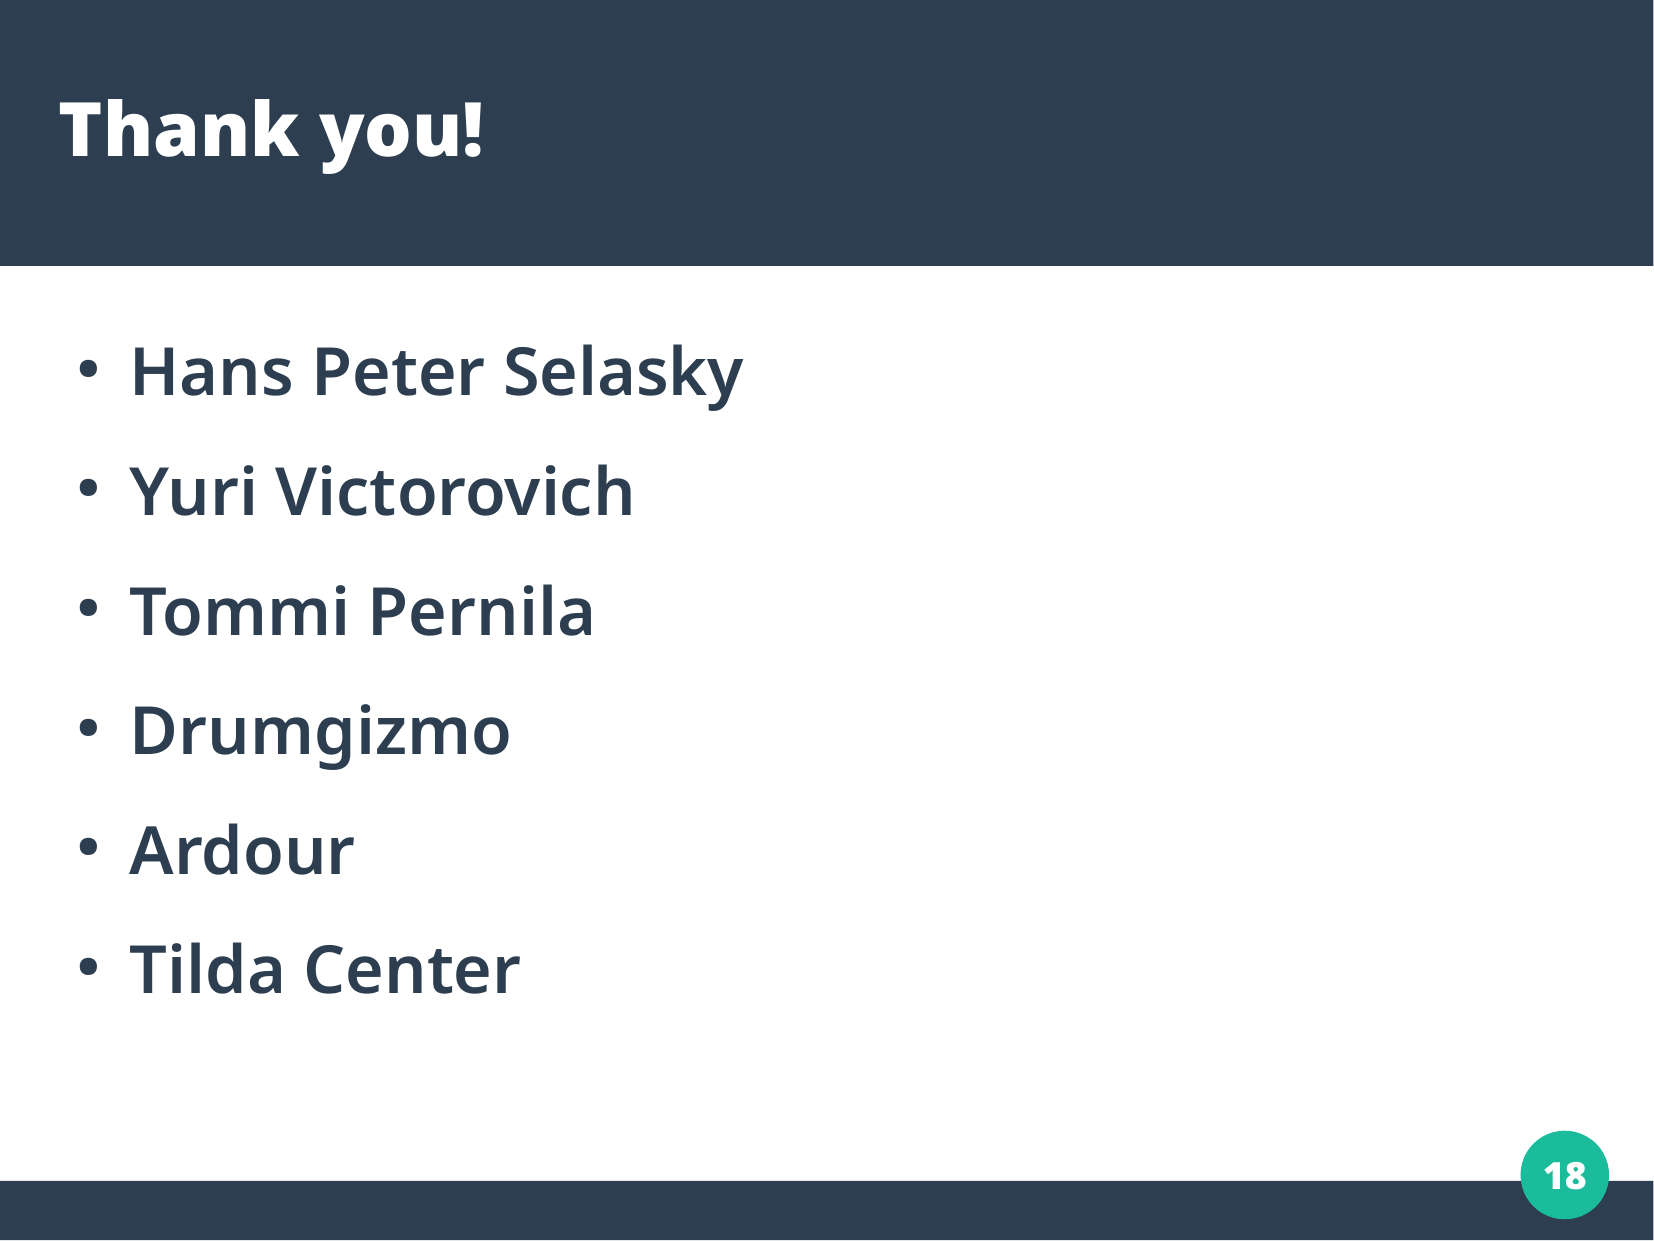

# Thank you!
Hans Peter Selasky
Yuri Victorovich
Tommi Pernila
Drumgizmo
Ardour
Tilda Center
18